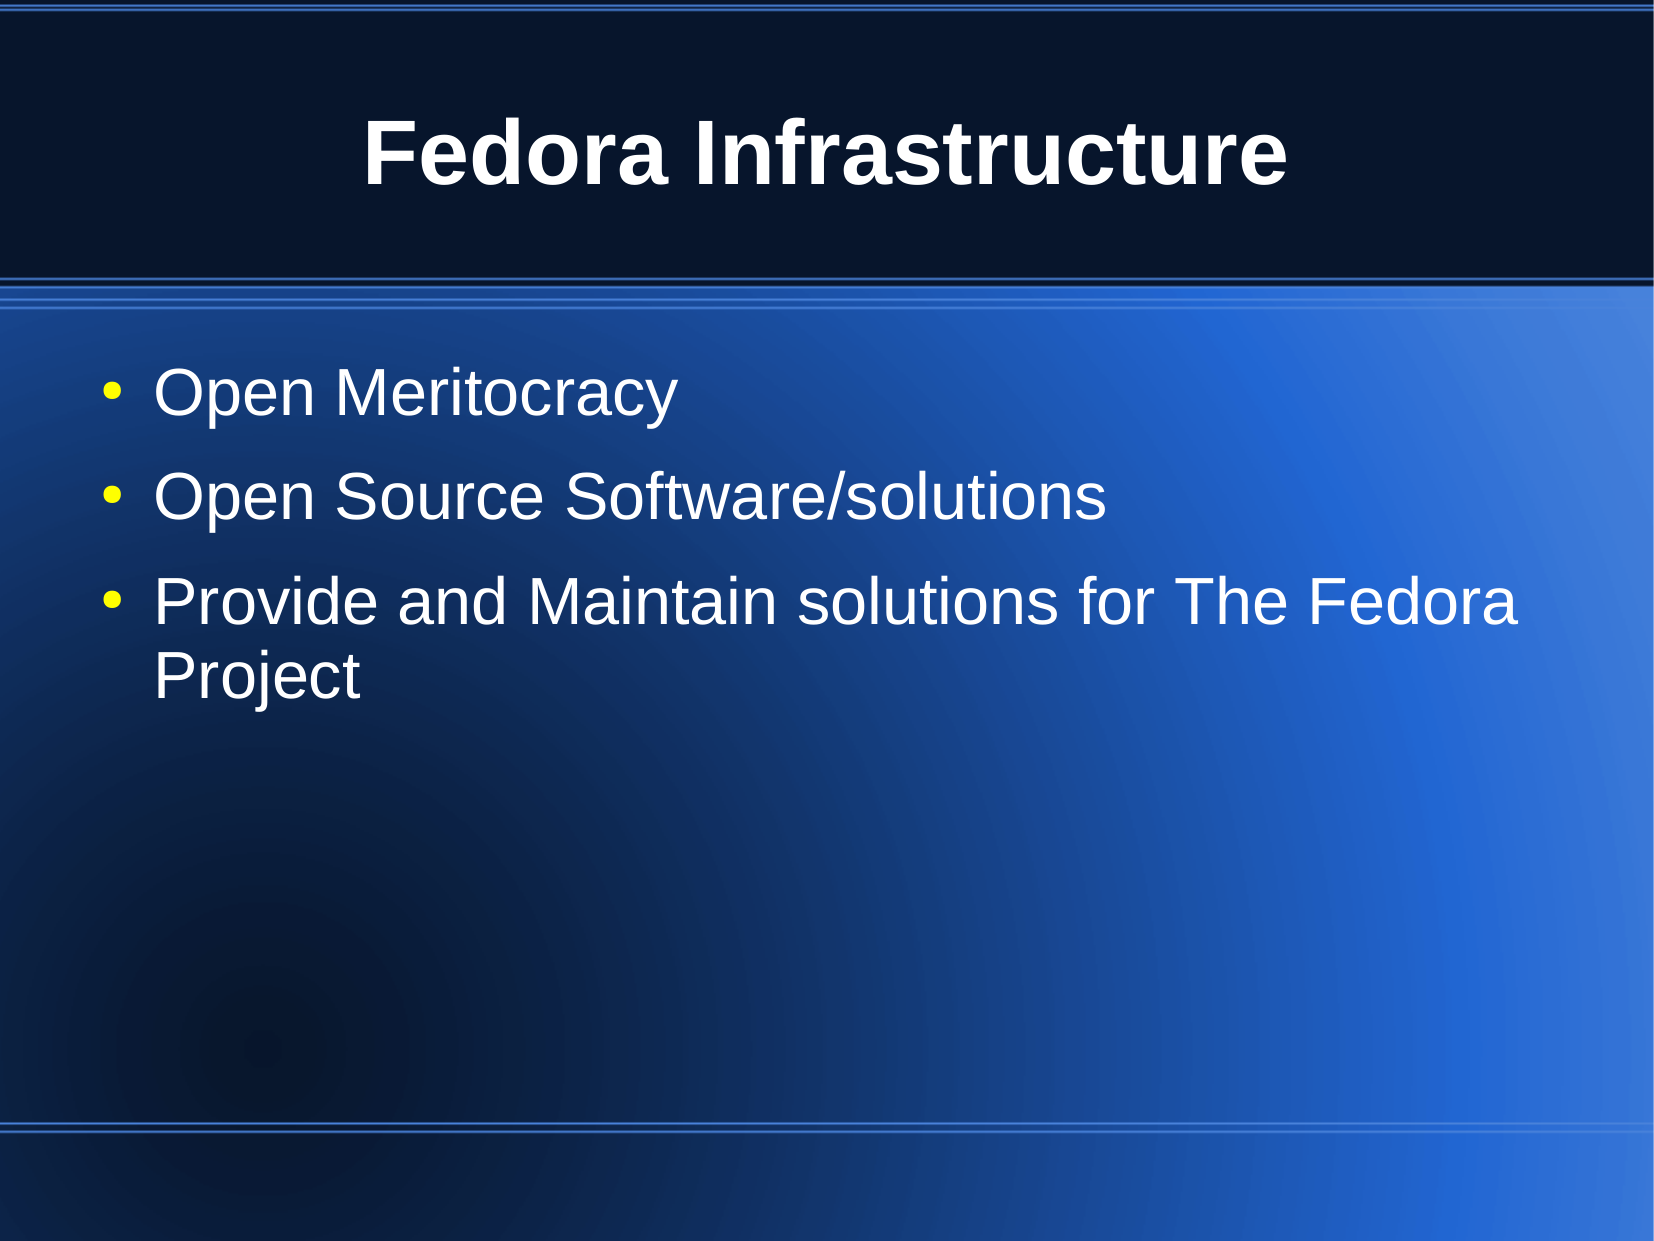

# Fedora Infrastructure
Open Meritocracy
Open Source Software/solutions
Provide and Maintain solutions for The Fedora Project